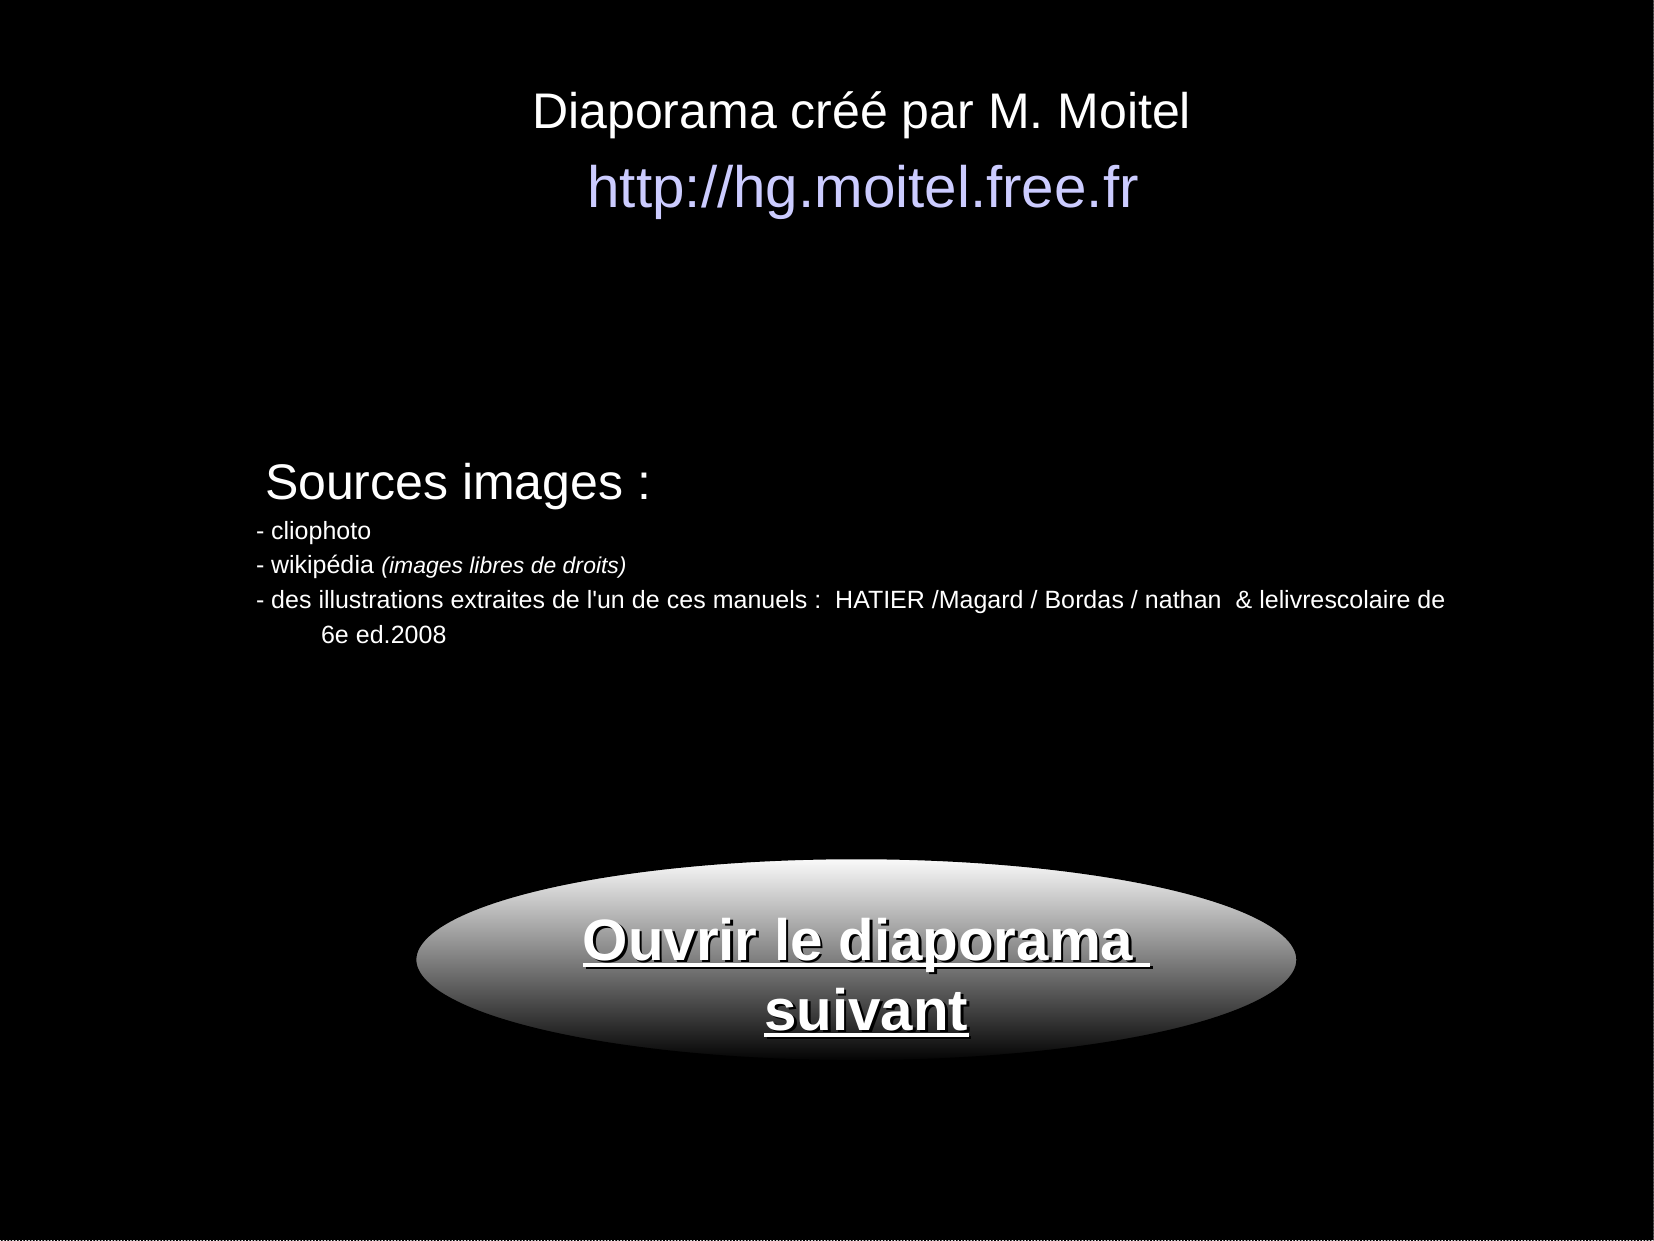

Diaporama créé par M. Moitel
http://hg.moitel.free.fr
Sources images :
- cliophoto
- wikipédia (images libres de droits)
- des illustrations extraites de l'un de ces manuels : HATIER /Magard / Bordas / nathan & lelivrescolaire de 	6e ed.2008
Ouvrir le diaporama
suivant